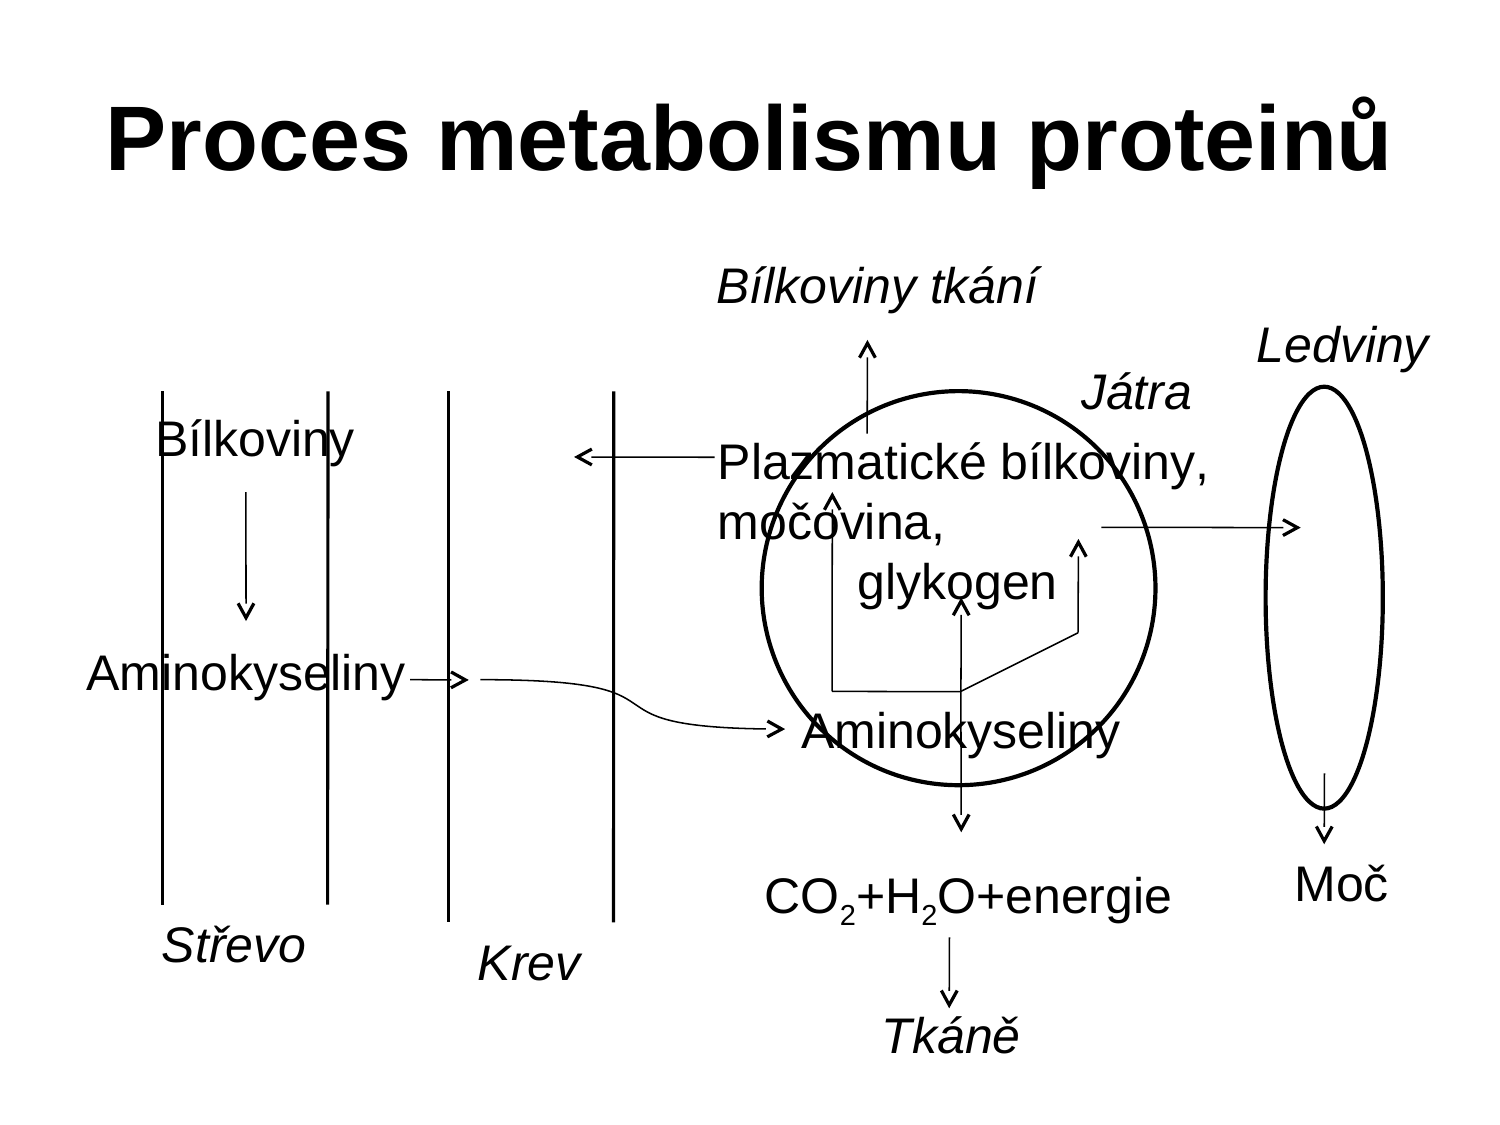

# Proces metabolismu proteinů
Bílkoviny tkání
Ledviny
Játra
Bílkoviny
Plazmatické bílkoviny, 	močovina,
 glykogen
Aminokyseliny
Aminokyseliny
Moč
CO2+H2O+energie
Střevo
Krev
Tkáně